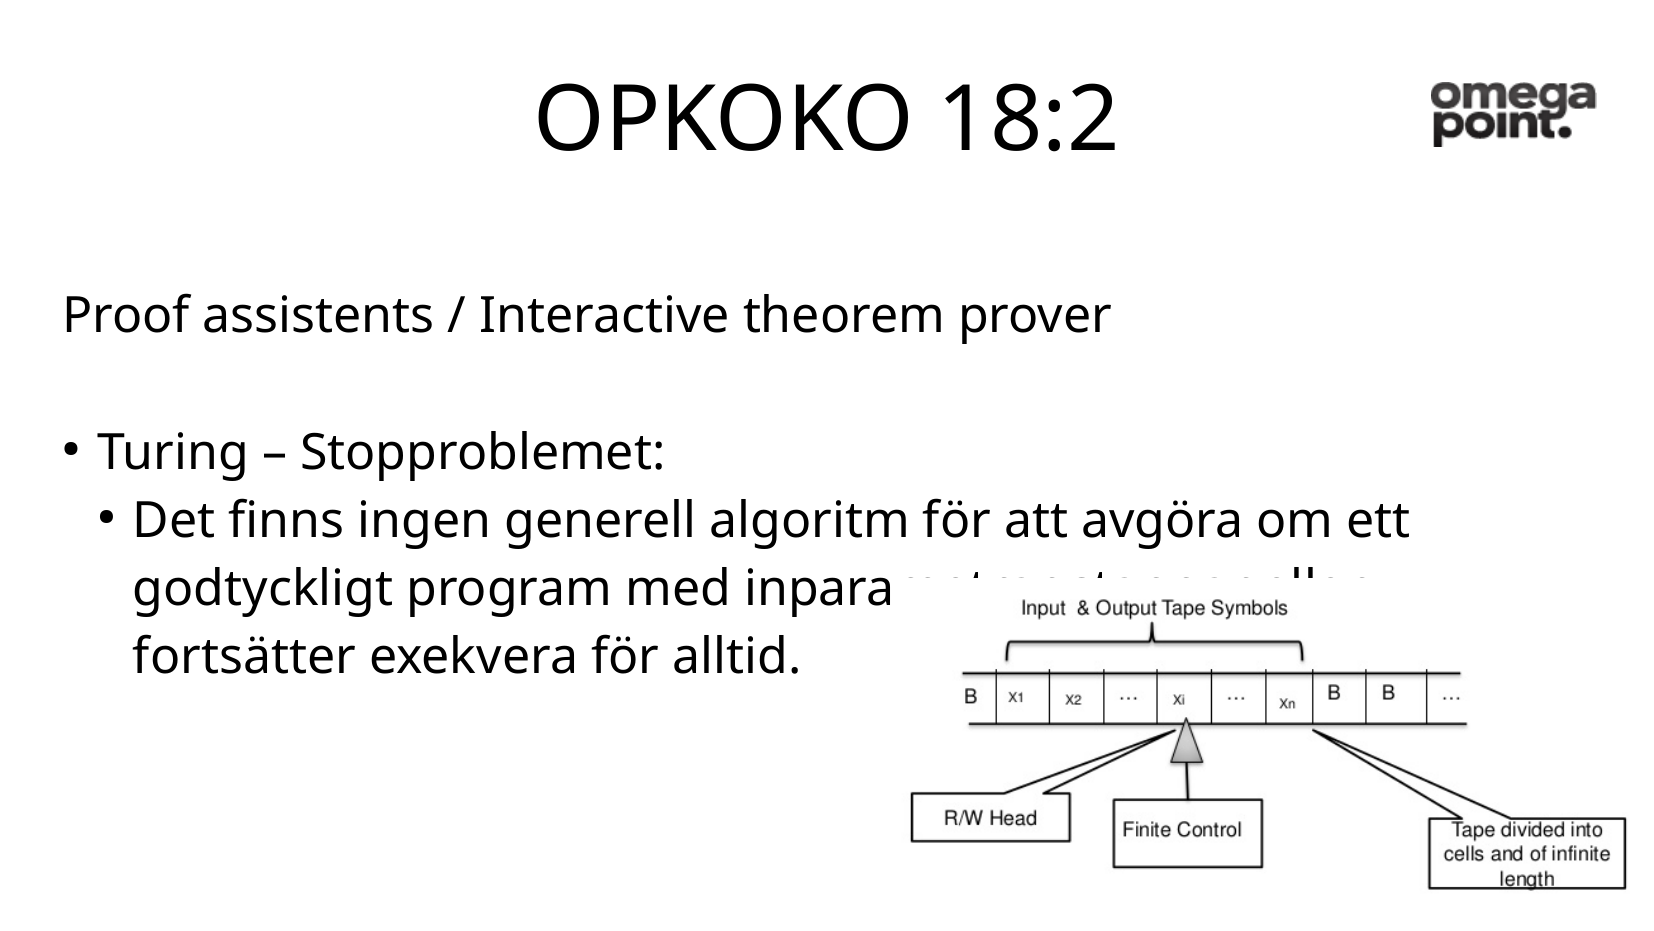

# OPKOKO 18:2
Proof assistents / Interactive theorem prover
Turing – Stopproblemet:
Det finns ingen generell algoritm för att avgöra om ett godtyckligt program med inparametrar stannar eller fortsätter exekvera för alltid.